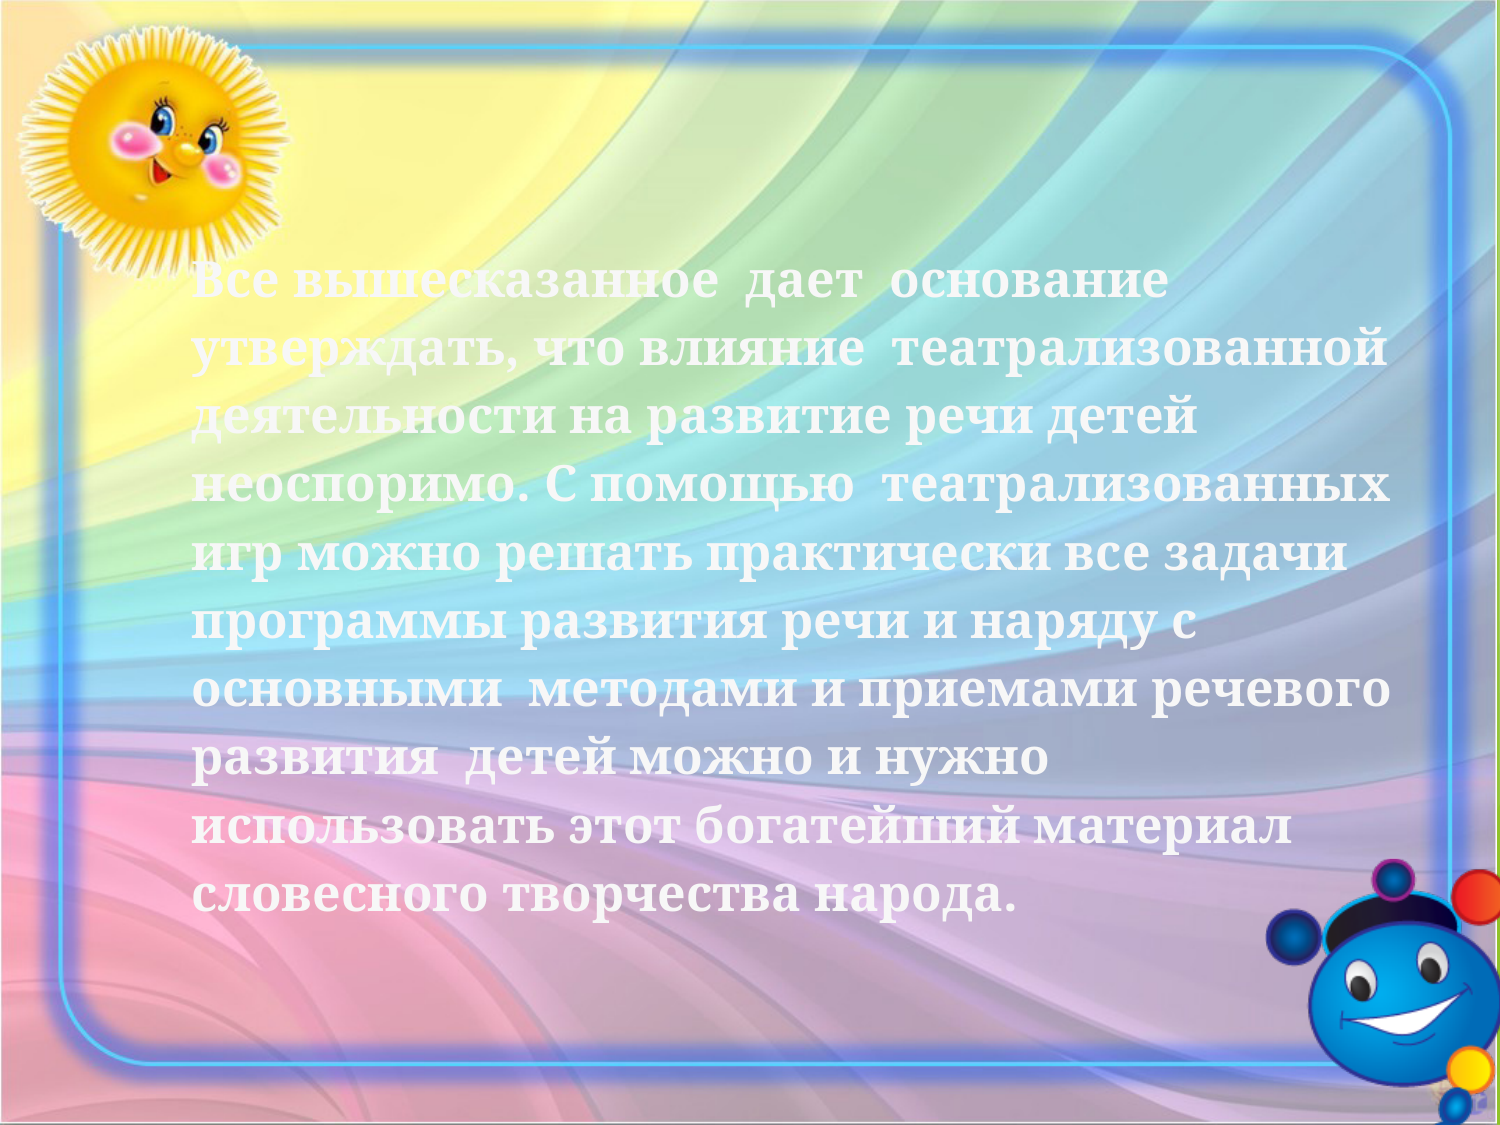

Все вышесказанное дает основание утверждать, что влияние театрализованной деятельности на развитие речи детей неоспоримо. С помощью театрализованных игр можно решать практически все задачи программы развития речи и наряду с основными методами и приемами речевого развития детей можно и нужно использовать этот богатейший материал словесного творчества народа.